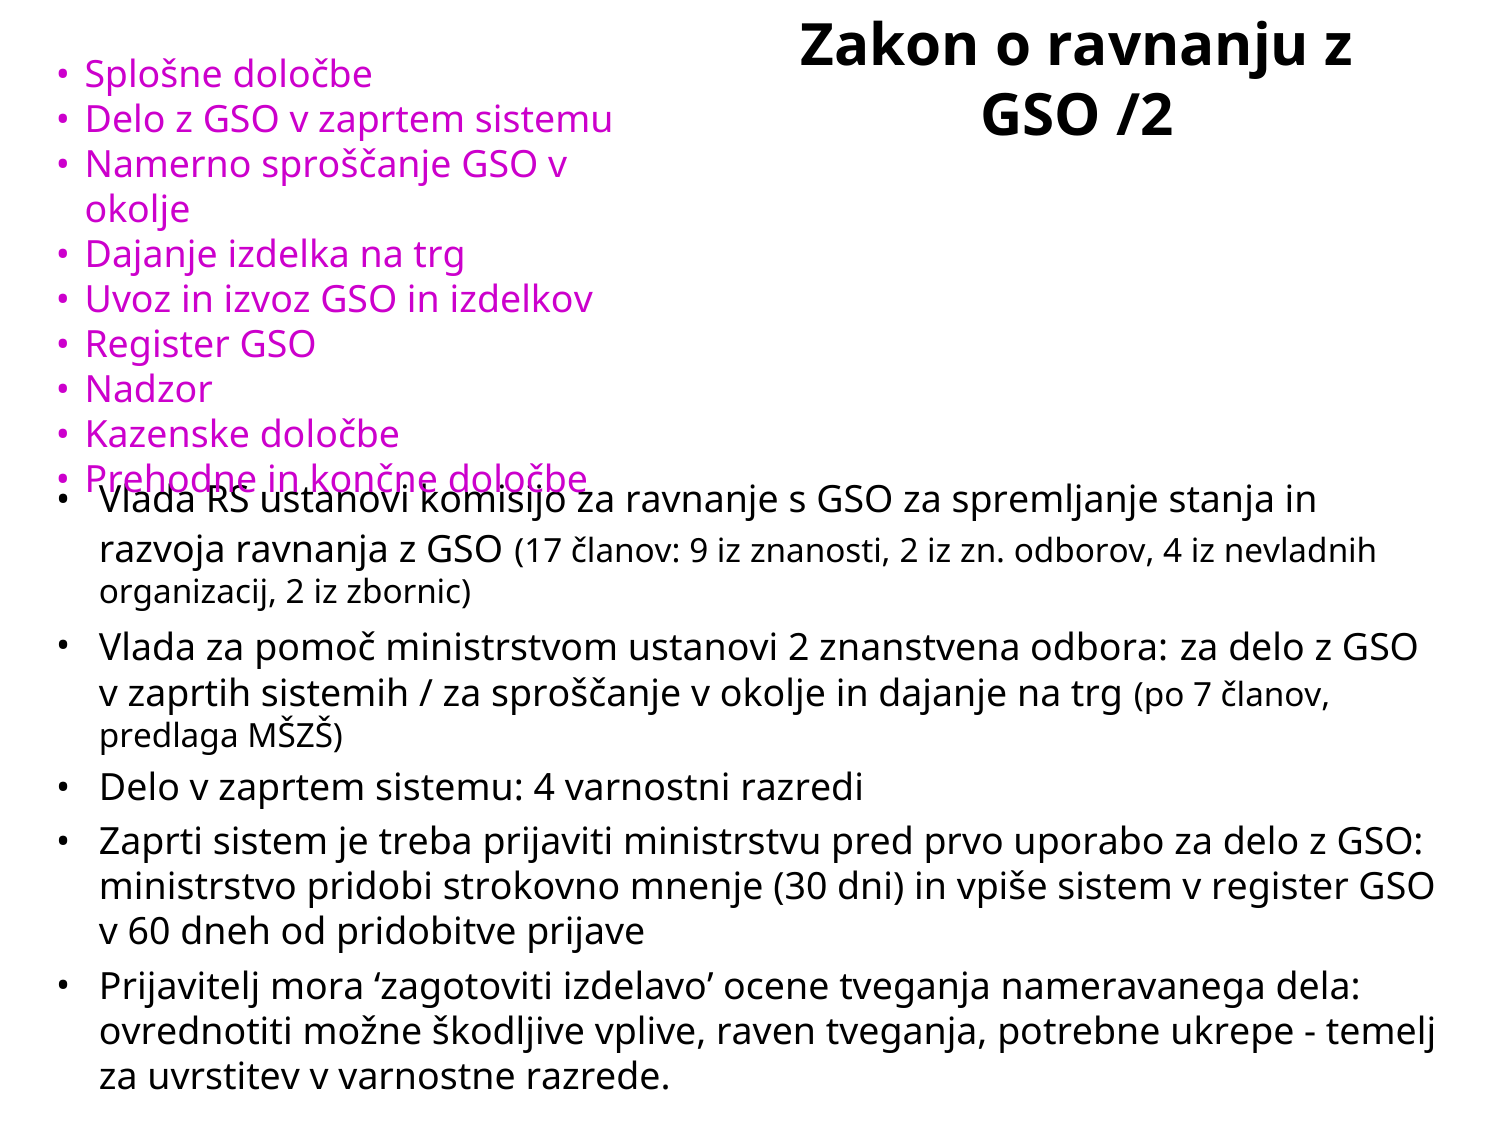

Zakon o ravnanju z GSO /2
Splošne določbe
Delo z GSO v zaprtem sistemu
Namerno sproščanje GSO v okolje
Dajanje izdelka na trg
Uvoz in izvoz GSO in izdelkov
Register GSO
Nadzor
Kazenske določbe
Prehodne in končne določbe
# Vlada RS ustanovi komisijo za ravnanje s GSO za spremljanje stanja in razvoja ravnanja z GSO (17 članov: 9 iz znanosti, 2 iz zn. odborov, 4 iz nevladnih organizacij, 2 iz zbornic)
Vlada za pomoč ministrstvom ustanovi 2 znanstvena odbora: za delo z GSO v zaprtih sistemih / za sproščanje v okolje in dajanje na trg (po 7 članov, predlaga MŠZŠ)
Delo v zaprtem sistemu: 4 varnostni razredi
Zaprti sistem je treba prijaviti ministrstvu pred prvo uporabo za delo z GSO: ministrstvo pridobi strokovno mnenje (30 dni) in vpiše sistem v register GSO v 60 dneh od pridobitve prijave
Prijavitelj mora ‘zagotoviti izdelavo’ ocene tveganja nameravanega dela: ovrednotiti možne škodljive vplive, raven tveganja, potrebne ukrepe - temelj za uvrstitev v varnostne razrede.